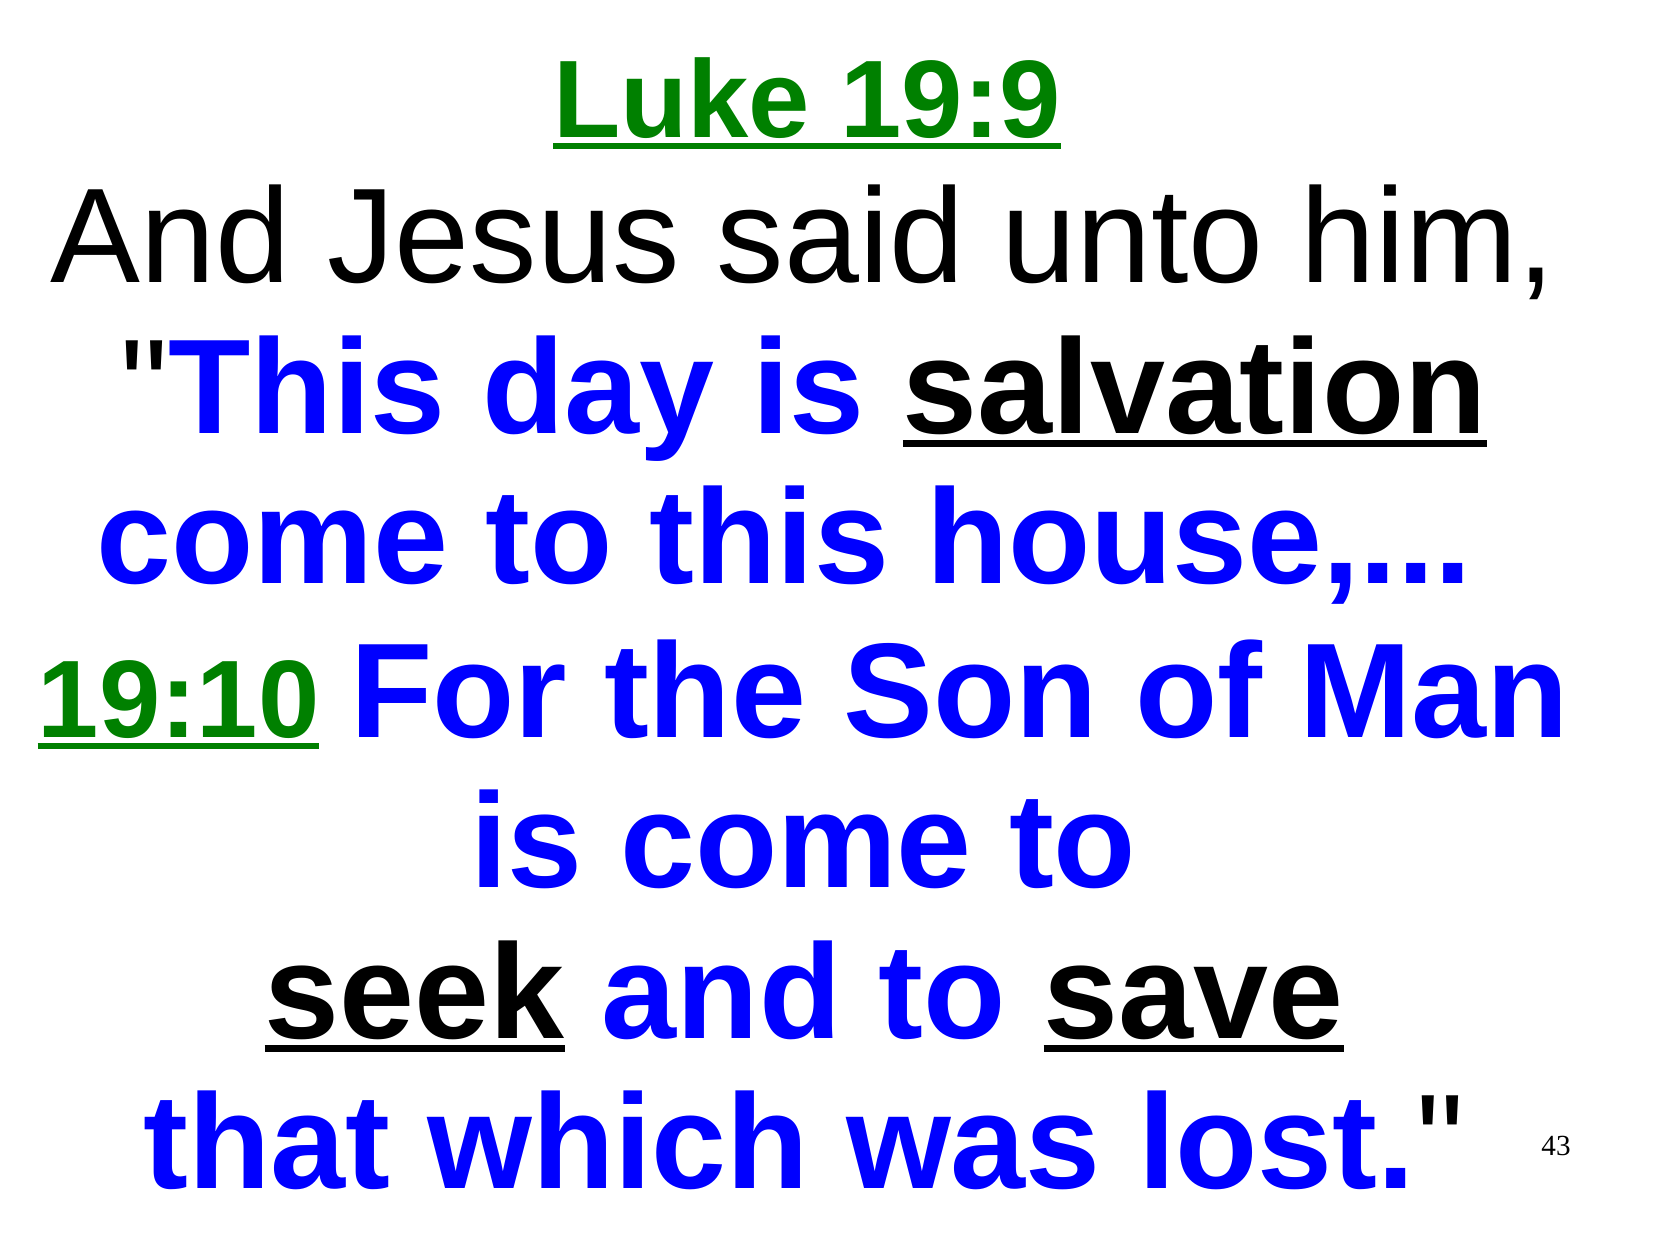

# Luke 19:9 And Jesus said unto him, "This day is salvation come to this house,...
19:10 For the Son of Man
is come to
seek and to save
that which was lost."
43